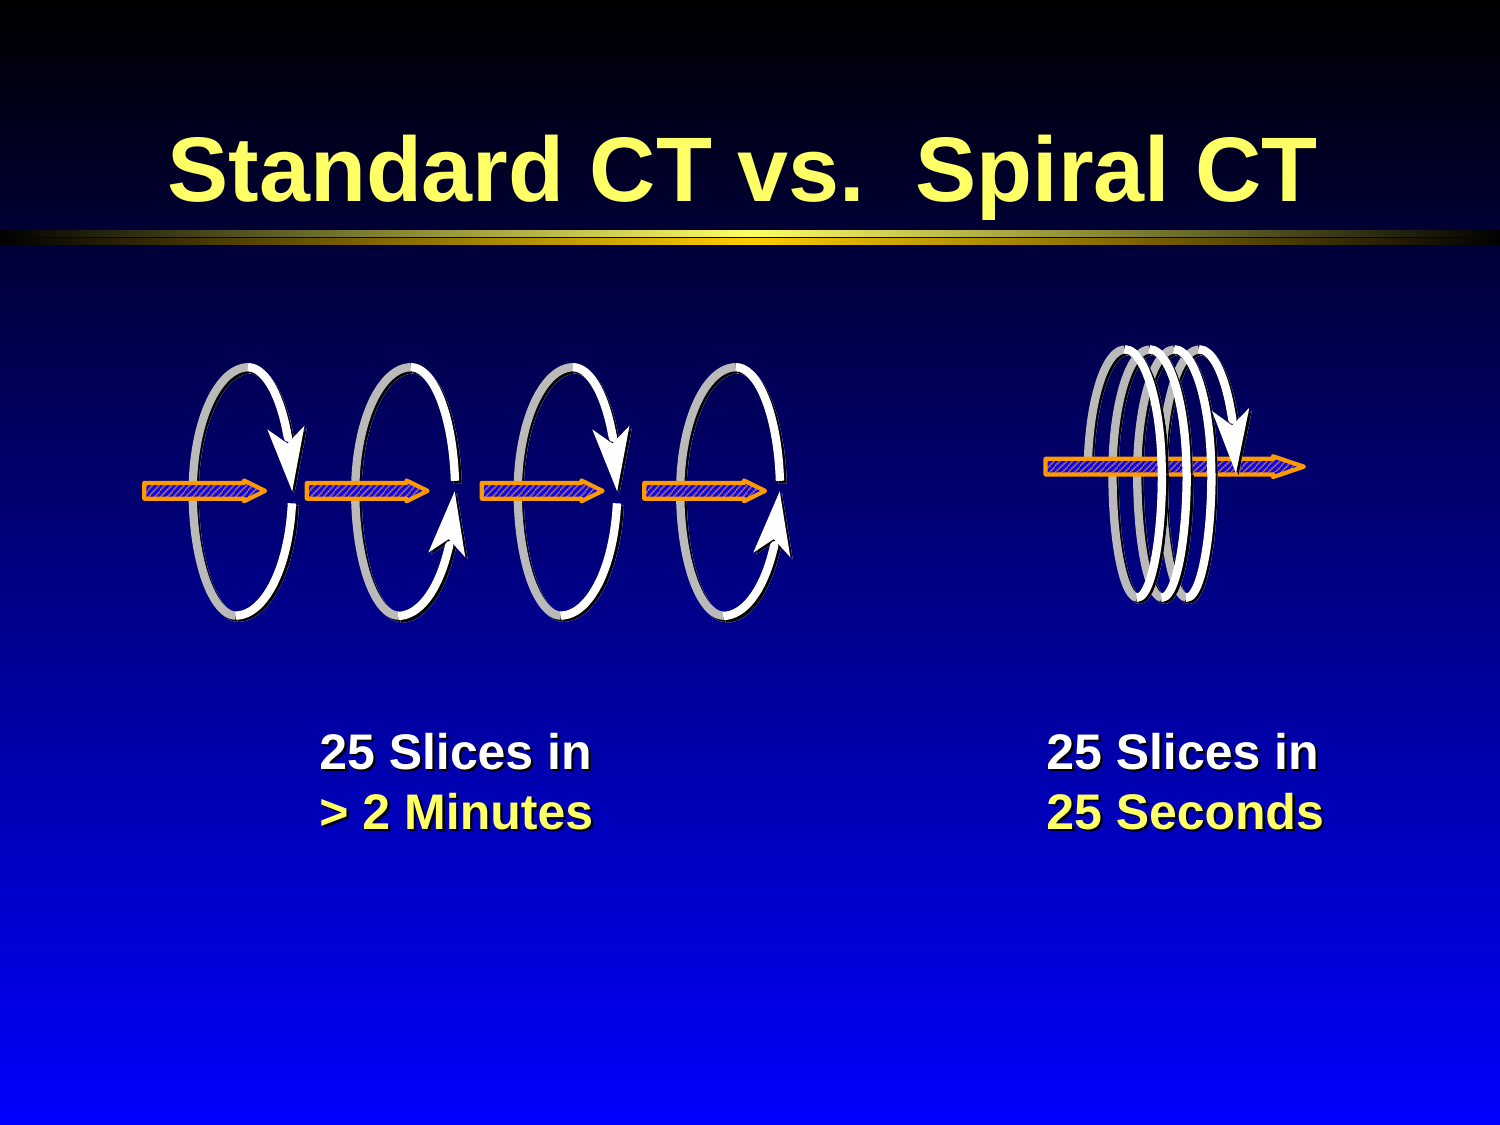

# Standard CT vs. Spiral CT
25 Slices in
> 2 Minutes
25 Slices in
25 Seconds